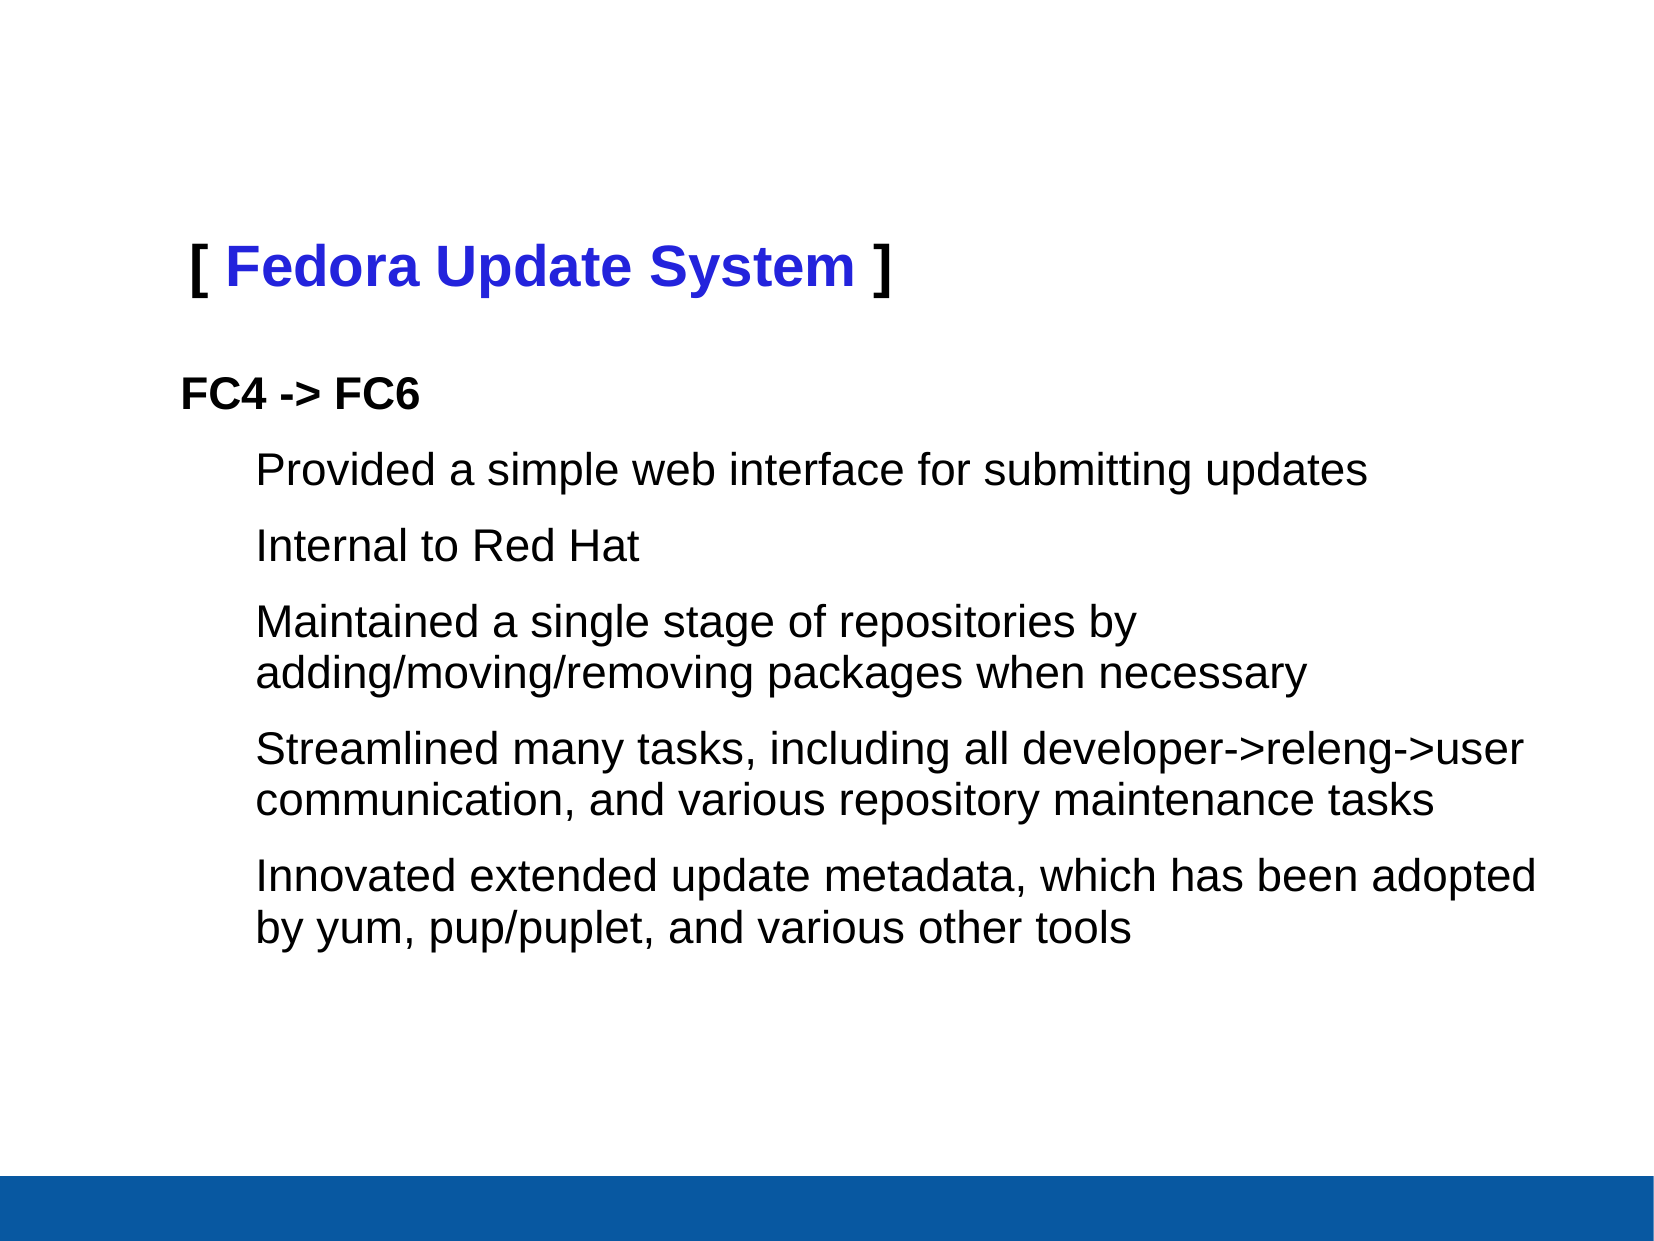

[ Fedora Update System ]
FC4 -> FC6
Provided a simple web interface for submitting updates
Internal to Red Hat
Maintained a single stage of repositories by adding/moving/removing packages when necessary
Streamlined many tasks, including all developer->releng->user communication, and various repository maintenance tasks
Innovated extended update metadata, which has been adopted by yum, pup/puplet, and various other tools